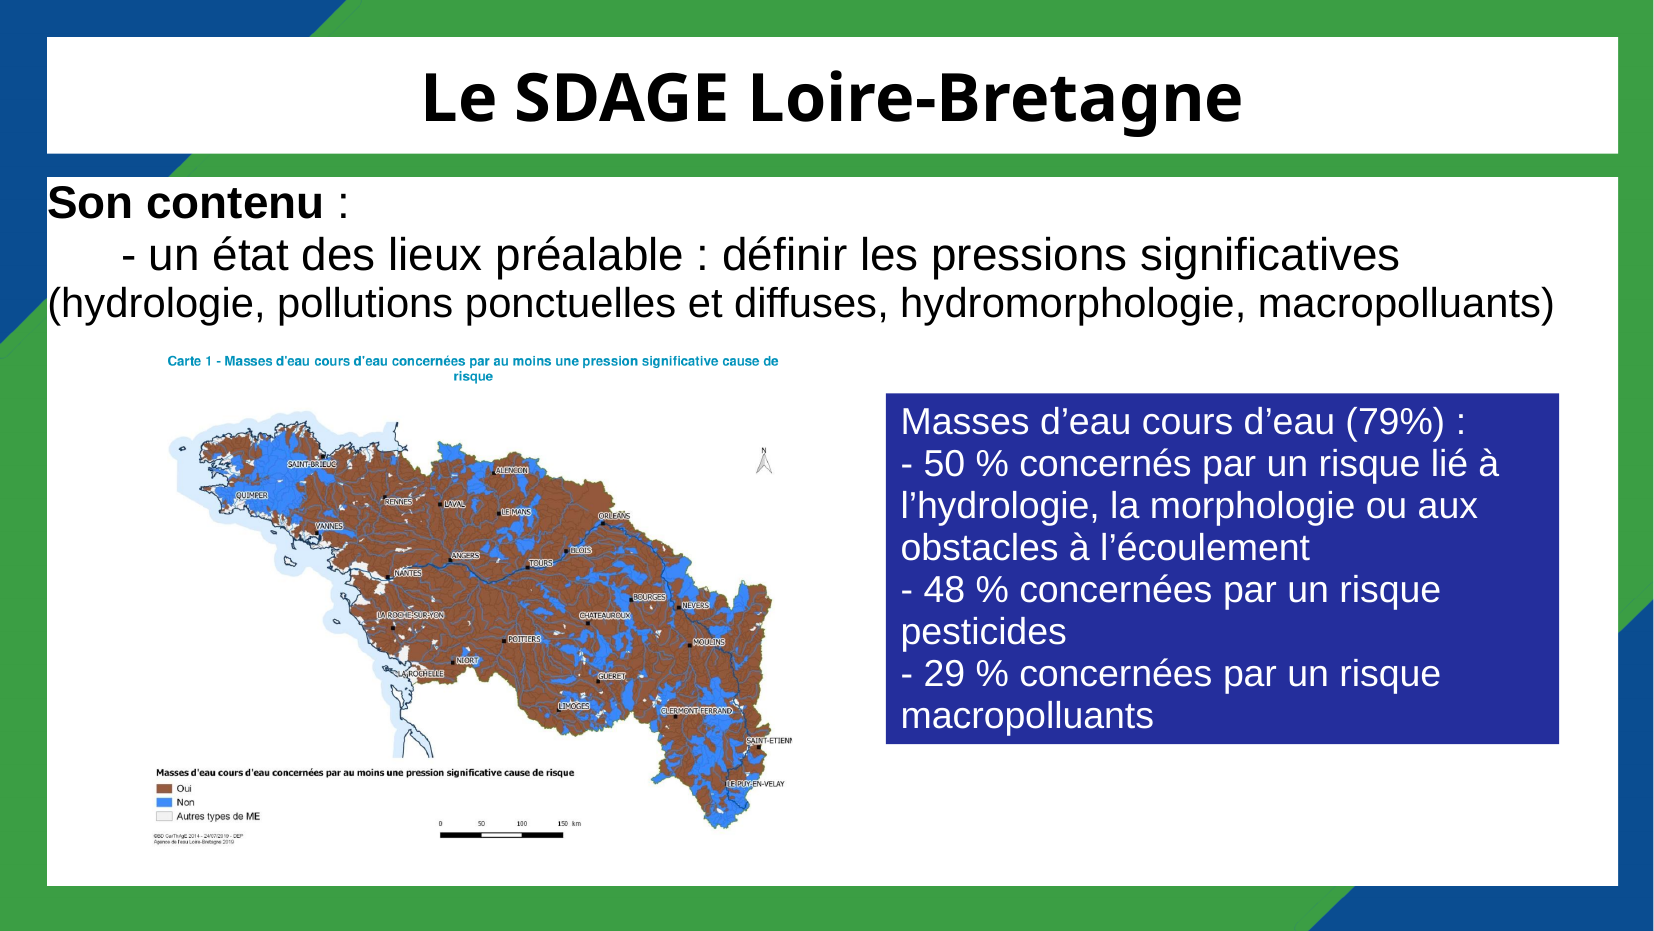

# Le SDAGE Loire-Bretagne
Son contenu :
	- un état des lieux préalable : définir les pressions significatives (hydrologie, pollutions ponctuelles et diffuses, hydromorphologie, macropolluants)
Masses d’eau cours d’eau (79%) :
- 50 % concernés par un risque lié à l’hydrologie, la morphologie ou aux obstacles à l’écoulement
- 48 % concernées par un risque pesticides
- 29 % concernées par un risque macropolluants